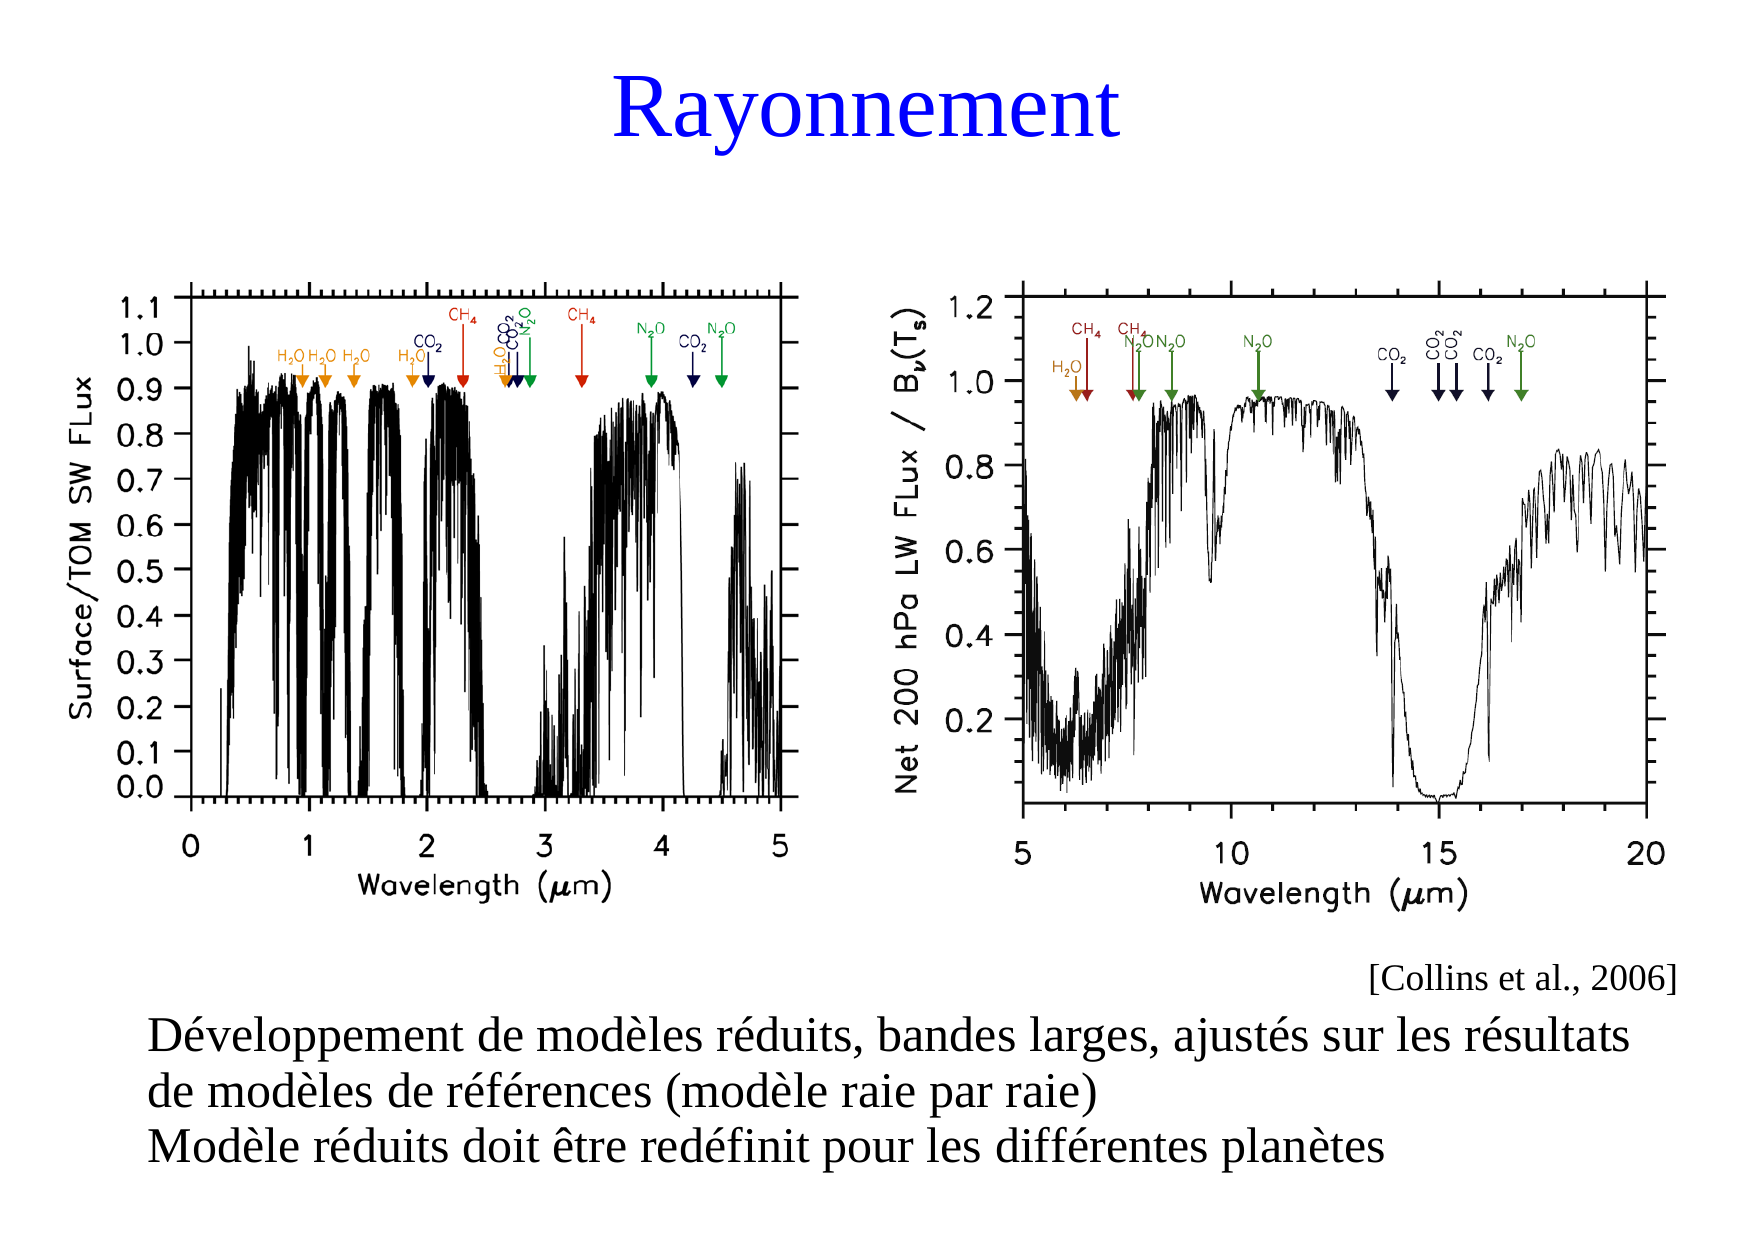

Rayonnement
[Collins et al., 2006]
Développement de modèles réduits, bandes larges, ajustés sur les résultats de modèles de références (modèle raie par raie)
Modèle réduits doit être redéfinit pour les différentes planètes